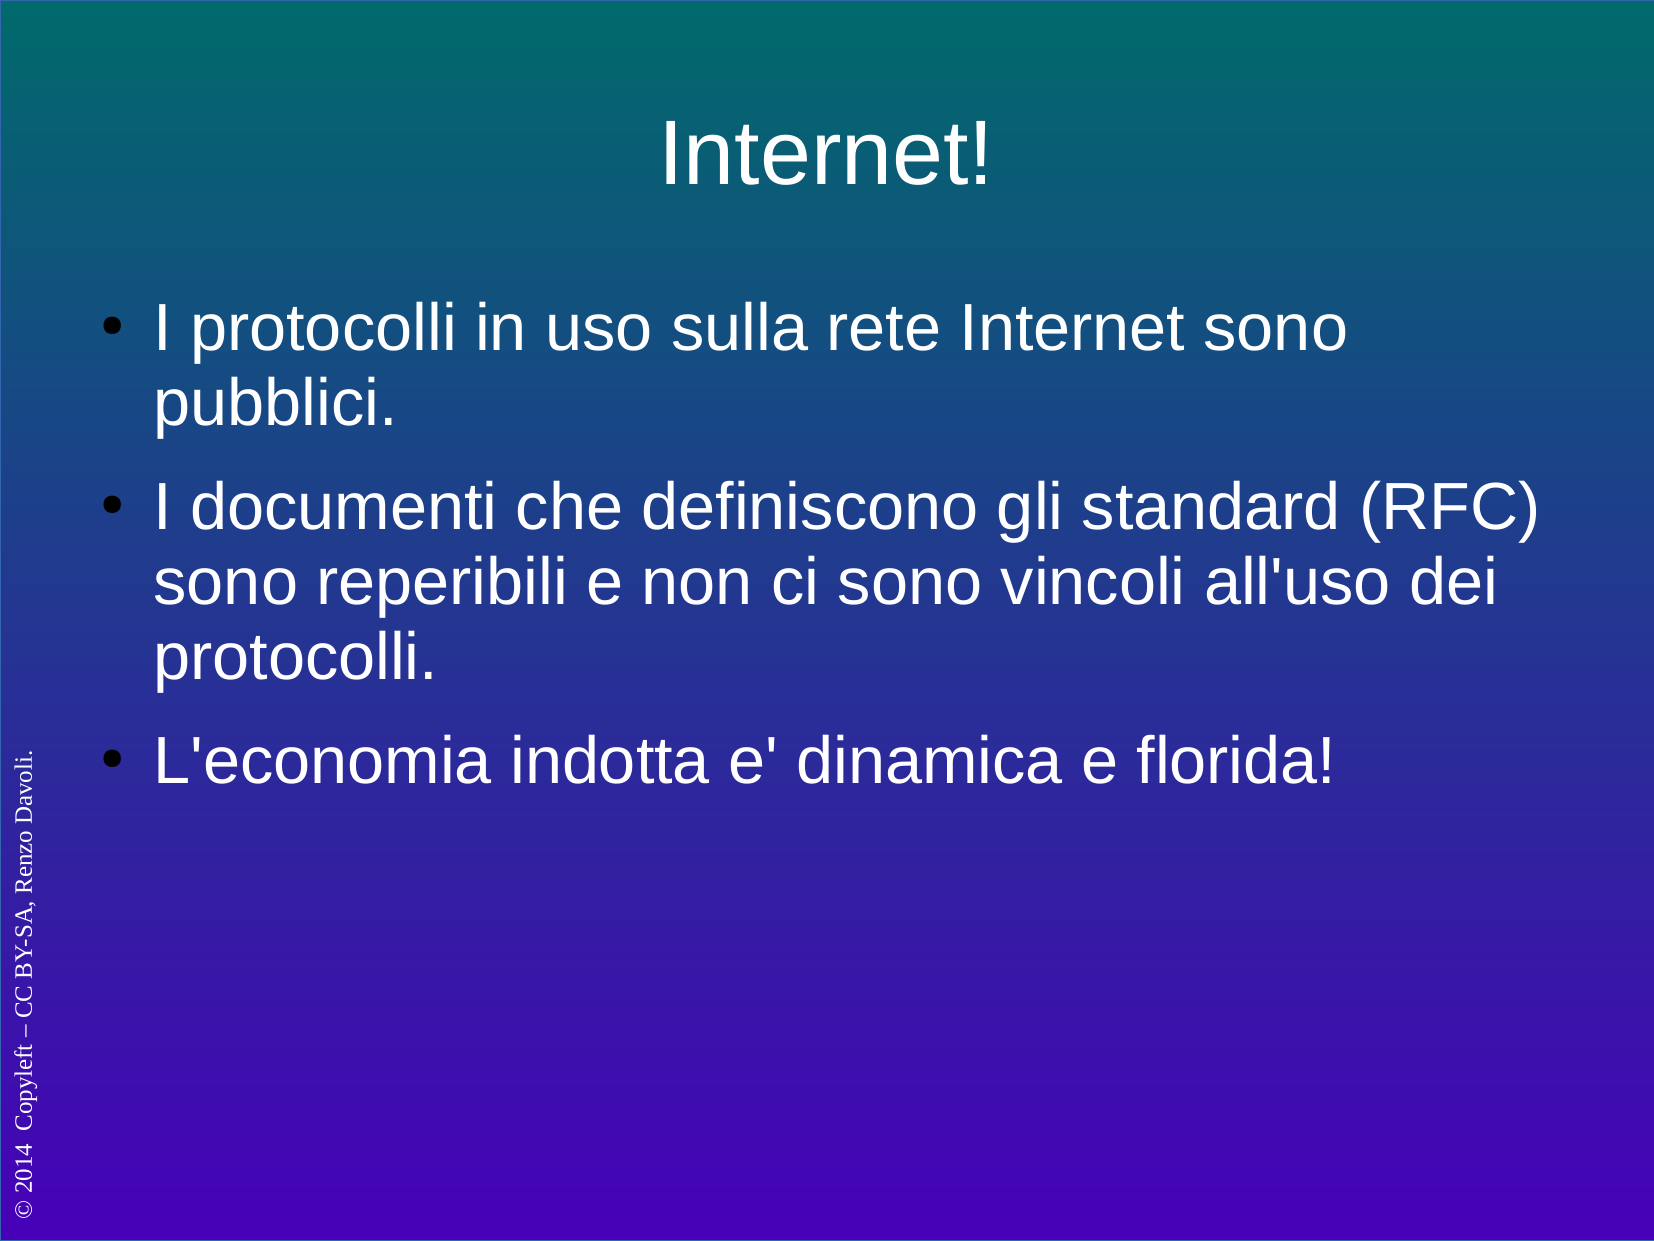

# Internet!
I protocolli in uso sulla rete Internet sono pubblici.
I documenti che definiscono gli standard (RFC) sono reperibili e non ci sono vincoli all'uso dei protocolli.
L'economia indotta e' dinamica e florida!